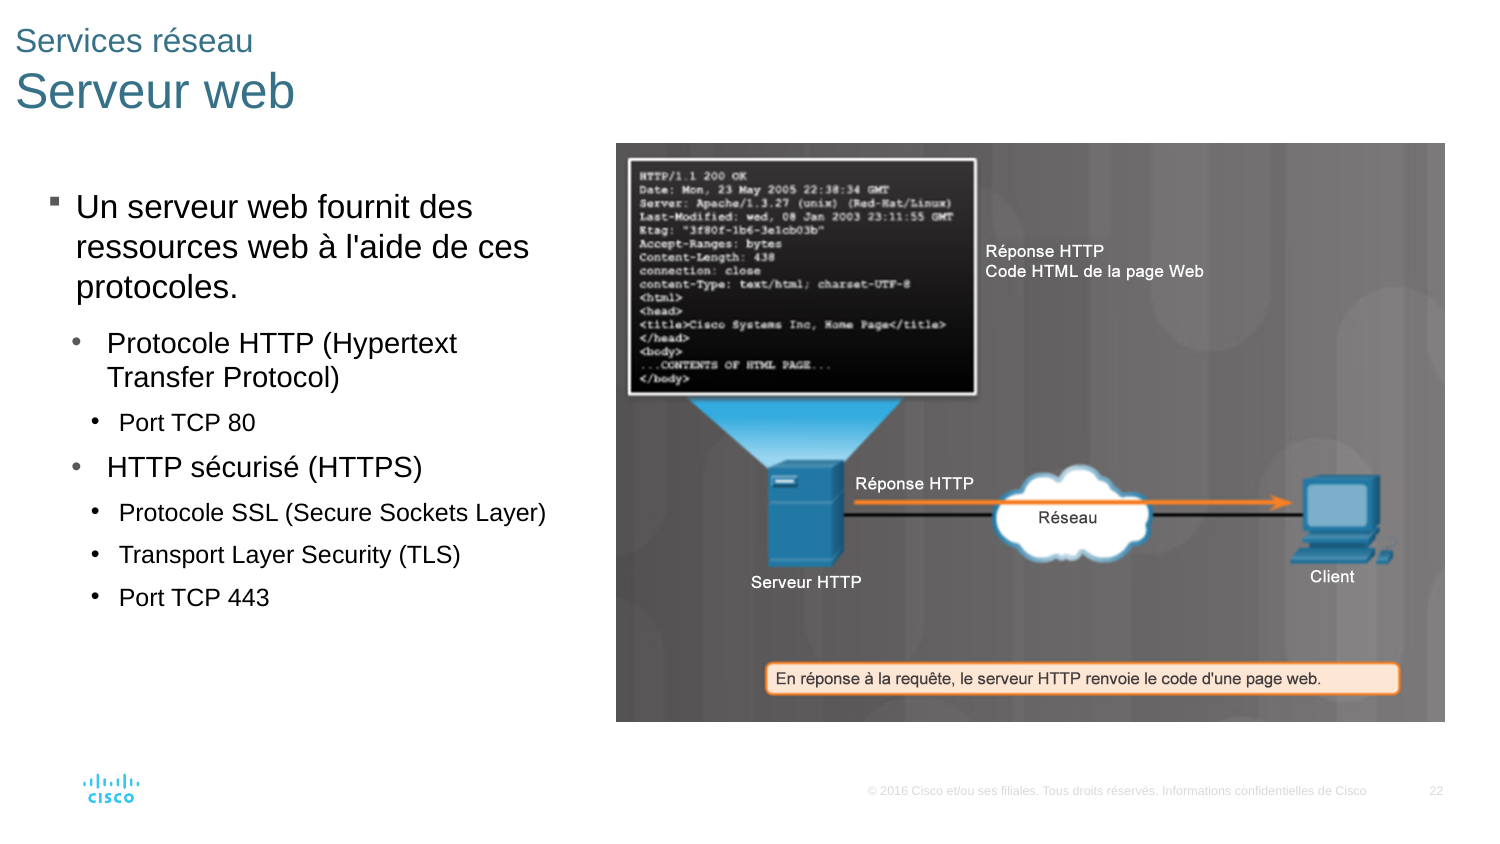

# Services réseau Serveur web
Un serveur web fournit des ressources web à l'aide de ces protocoles.
Protocole HTTP (Hypertext Transfer Protocol)
Port TCP 80
HTTP sécurisé (HTTPS)
Protocole SSL (Secure Sockets Layer)
Transport Layer Security (TLS)
Port TCP 443